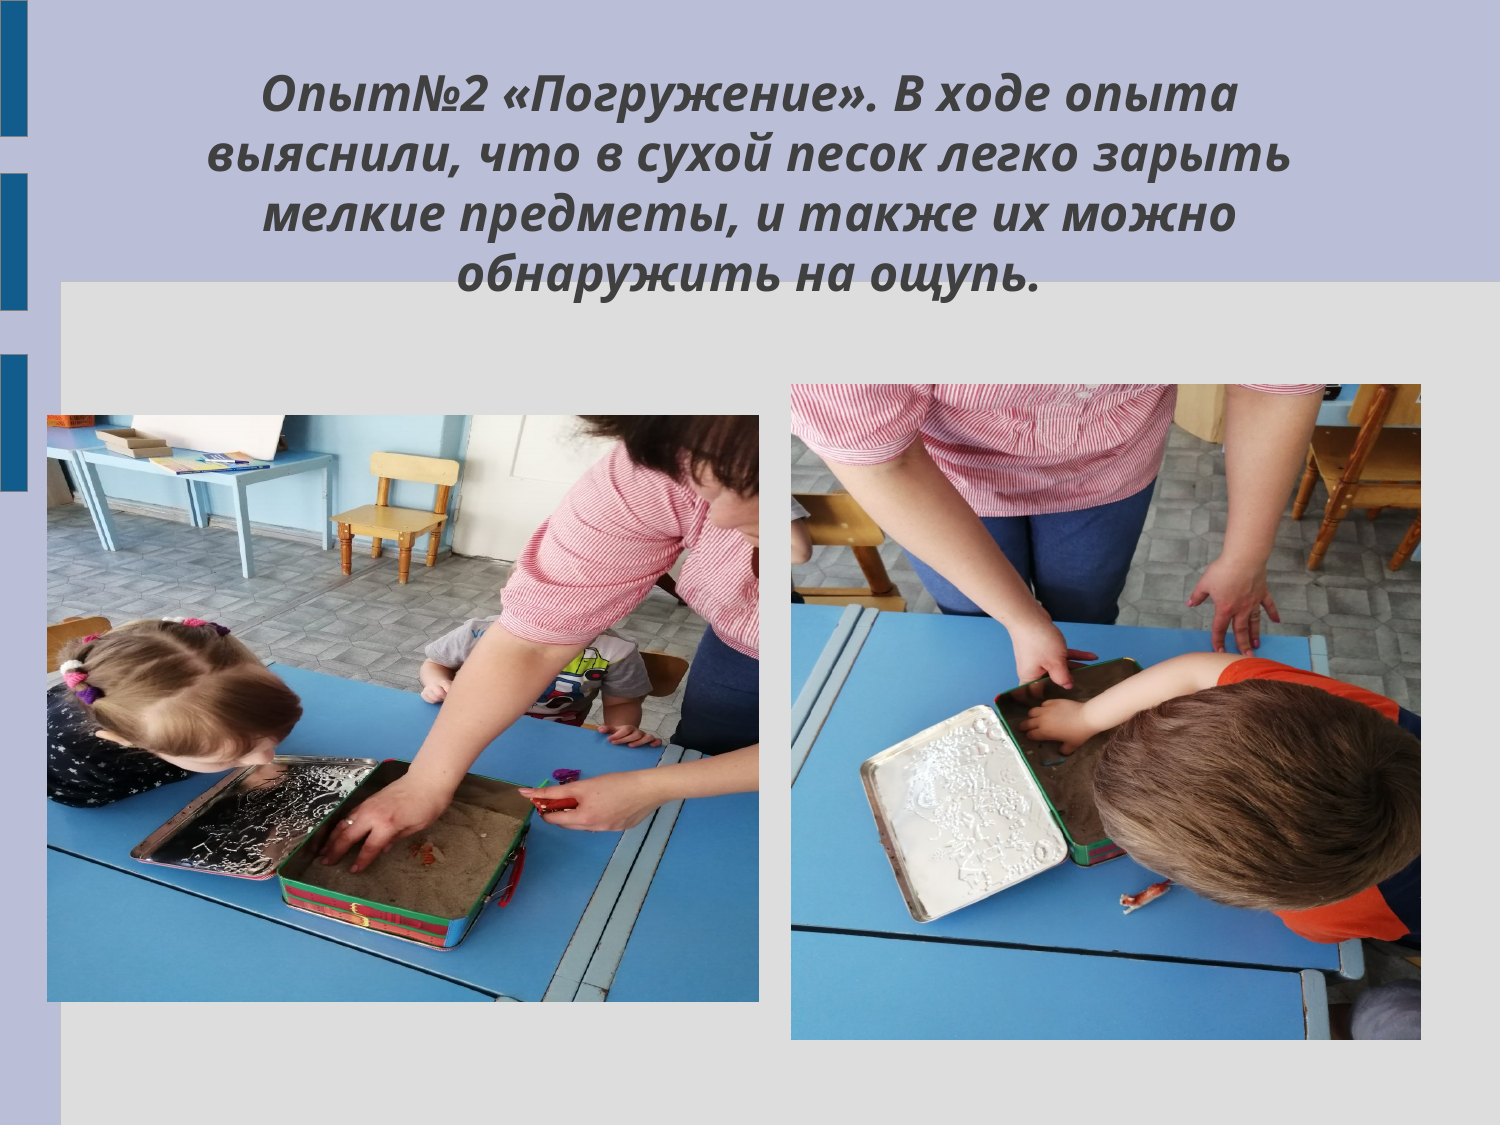

# Опыт№2 «Погружение». В ходе опыта выяснили, что в сухой песок легко зарыть мелкие предметы, и также их можно обнаружить на ощупь.